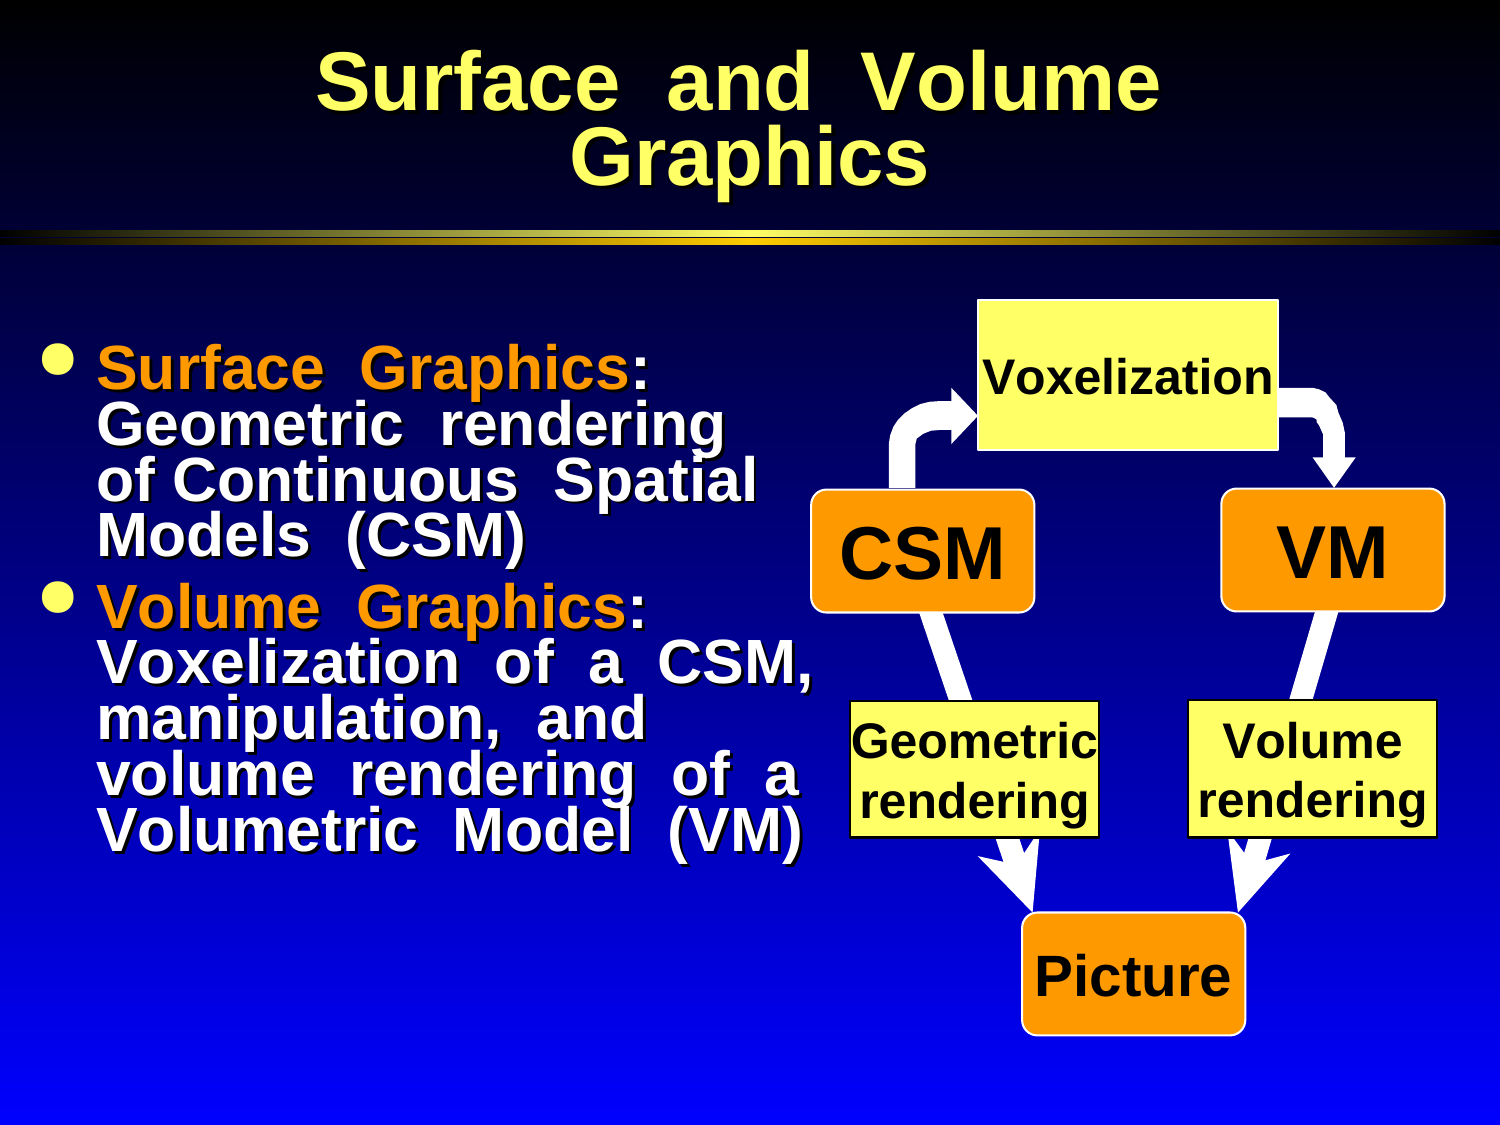

# Surface and Volume Graphics
Voxelization
Surface Graphics: Geometric rendering of Continuous Spatial Models (CSM)
Volume Graphics: Voxelization of a CSM, manipulation, and volume rendering of a Volumetric Model (VM)
VM
CSM
Volume
rendering
Geometric
rendering
Picture